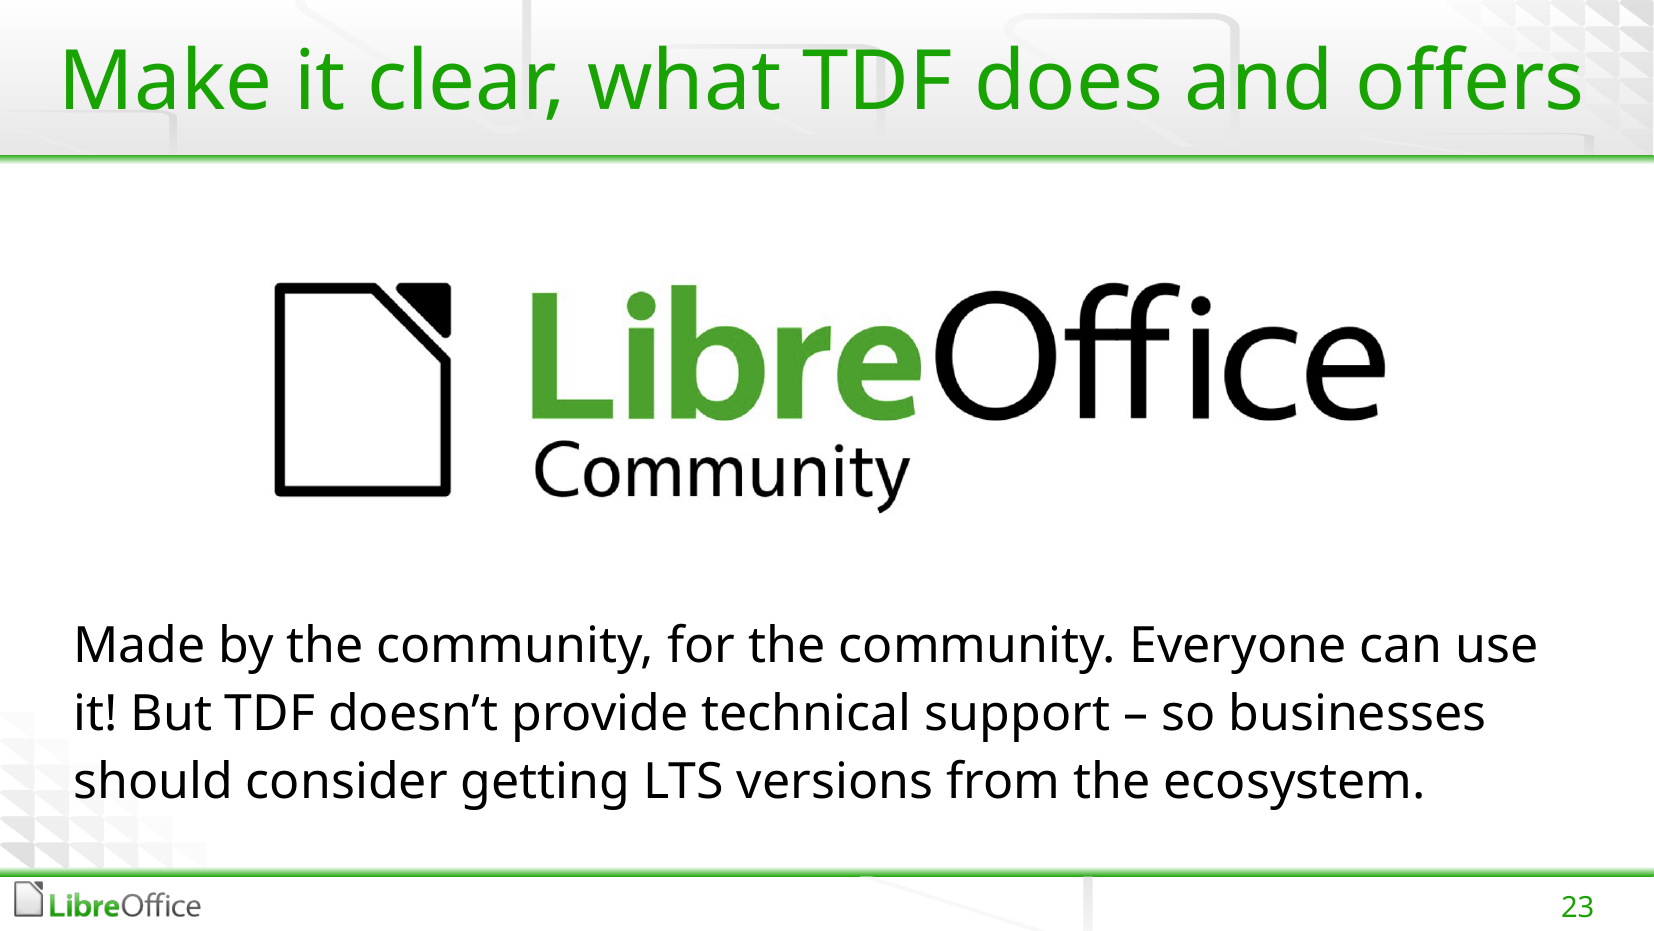

# Make it clear, what TDF does and offers
Made by the community, for the community. Everyone can use it! But TDF doesn’t provide technical support – so businesses should consider getting LTS versions from the ecosystem.
23